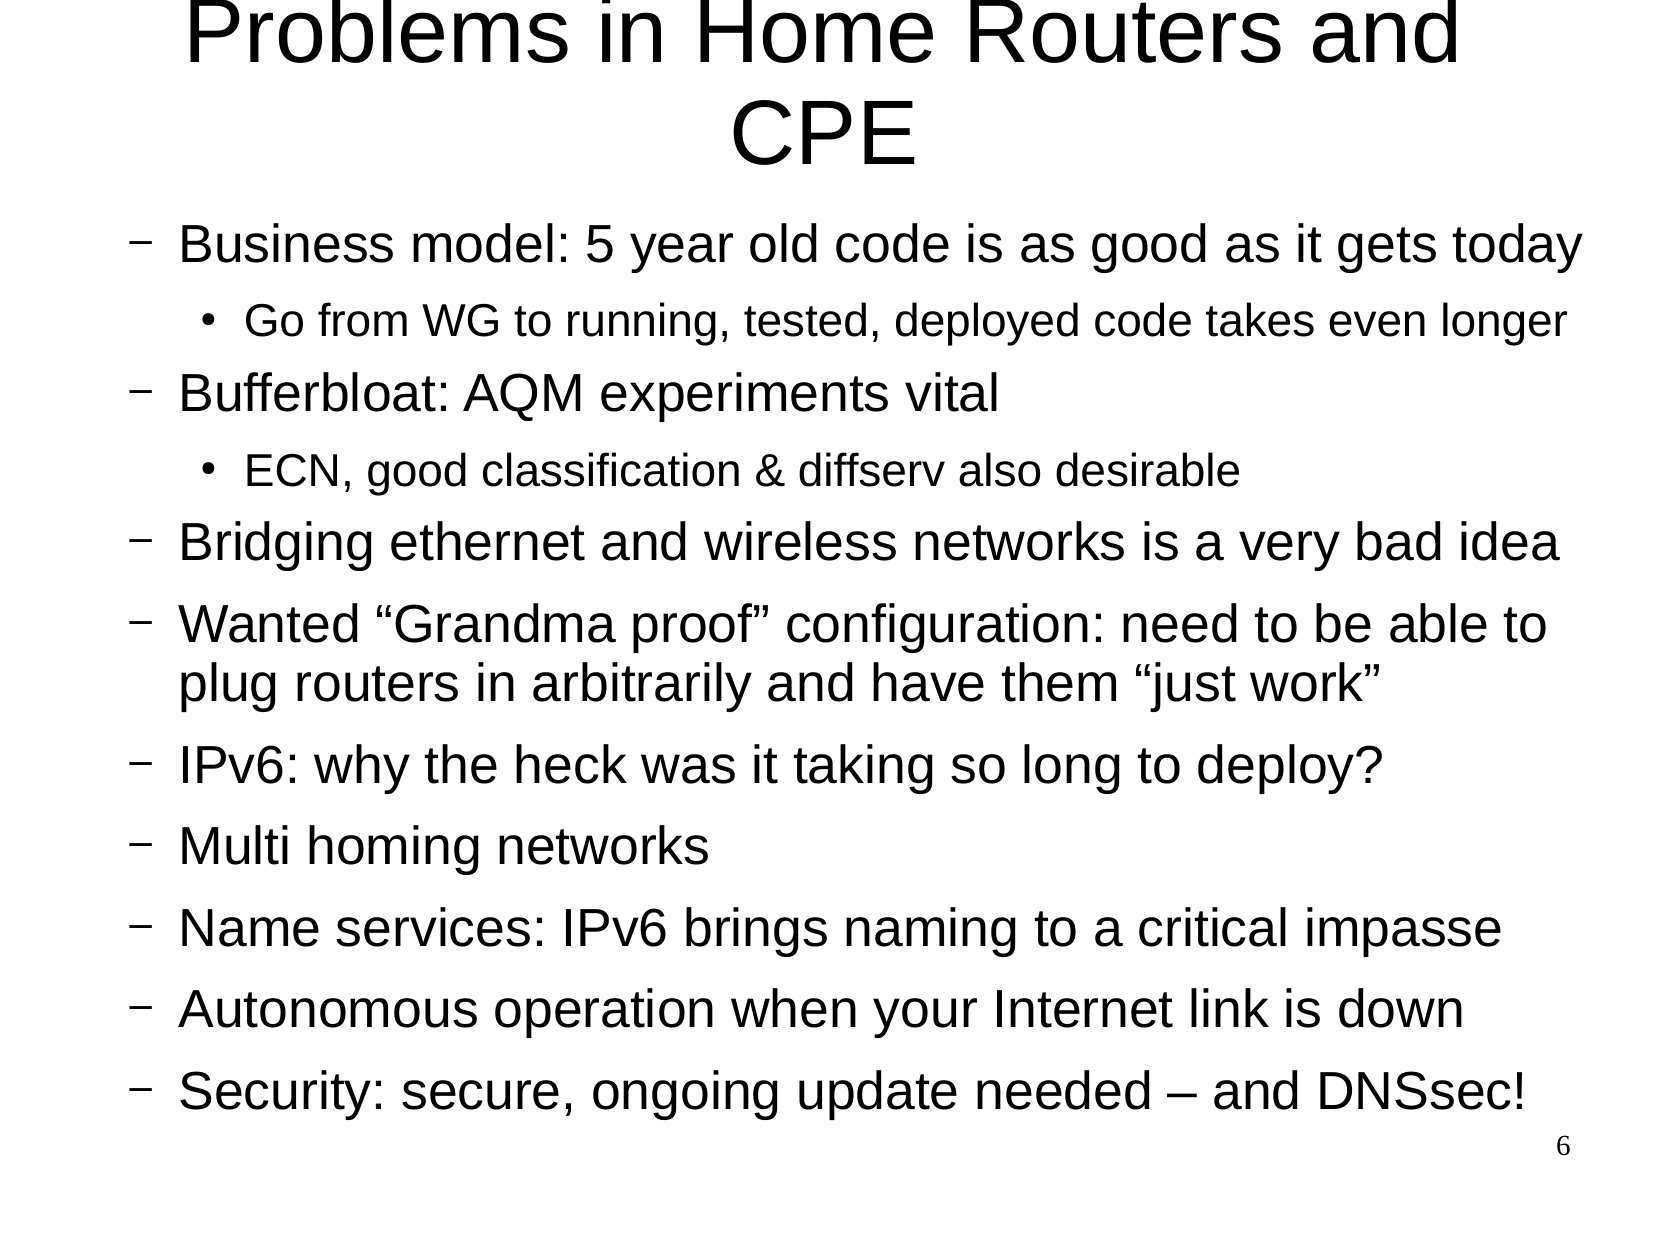

# Problems in Home Routers and CPE
Business model: 5 year old code is as good as it gets today
Go from WG to running, tested, deployed code takes even longer
Bufferbloat: AQM experiments vital
ECN, good classification & diffserv also desirable
Bridging ethernet and wireless networks is a very bad idea
Wanted “Grandma proof” configuration: need to be able to plug routers in arbitrarily and have them “just work”
IPv6: why the heck was it taking so long to deploy?
Multi homing networks
Name services: IPv6 brings naming to a critical impasse
Autonomous operation when your Internet link is down
Security: secure, ongoing update needed – and DNSsec!
6